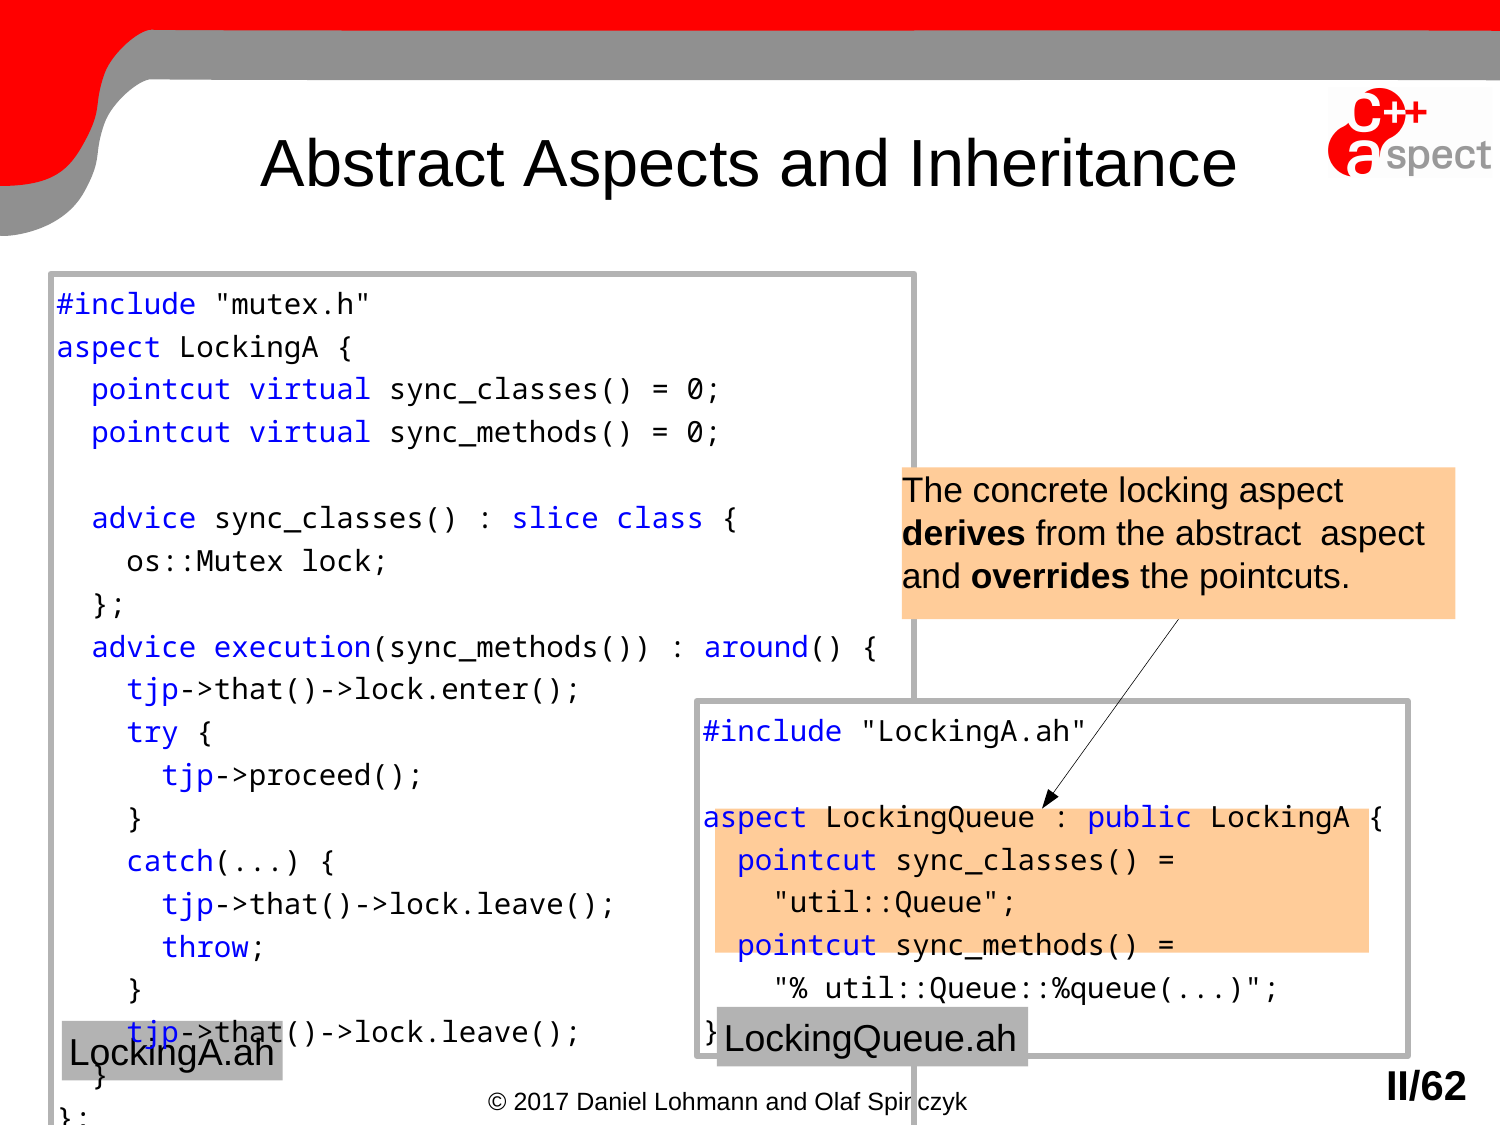

# Abstract Aspects and Inheritance
#include "mutex.h"
aspect LockingA {
 pointcut virtual sync_classes() = 0;
 pointcut virtual sync_methods() = 0;
 advice sync_classes() : slice class {
 os::Mutex lock;
 };
 advice execution(sync_methods()) : around() {
 tjp->that()->lock.enter();
 try {
 tjp->proceed();
 }
 catch(...) {
 tjp->that()->lock.leave();
 throw;
 }
 tjp->that()->lock.leave();
 }
};
The concrete locking aspect derives from the abstract aspect and overrides the pointcuts.
#include "LockingA.ah"
aspect LockingQueue : public LockingA {
 pointcut sync_classes() =
 "util::Queue";
 pointcut sync_methods() =
 "% util::Queue::%queue(...)";
};
LockingQueue.ah
LockingA.ah